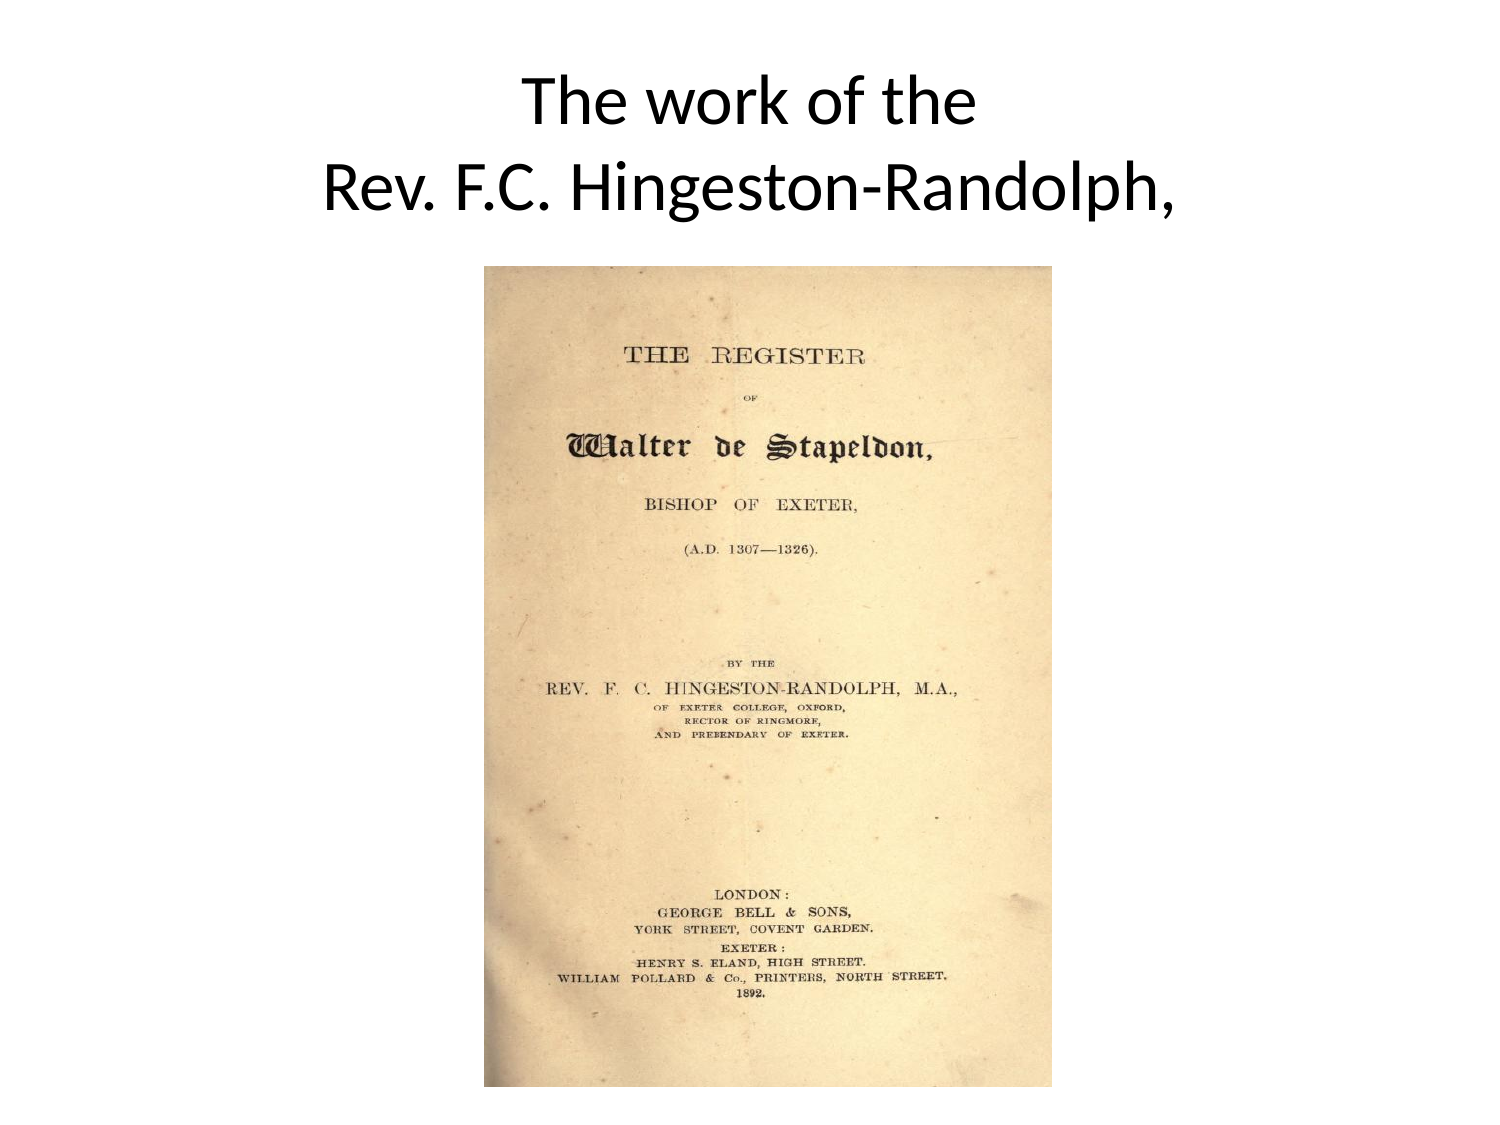

# The work of the Rev. F.C. Hingeston-Randolph,